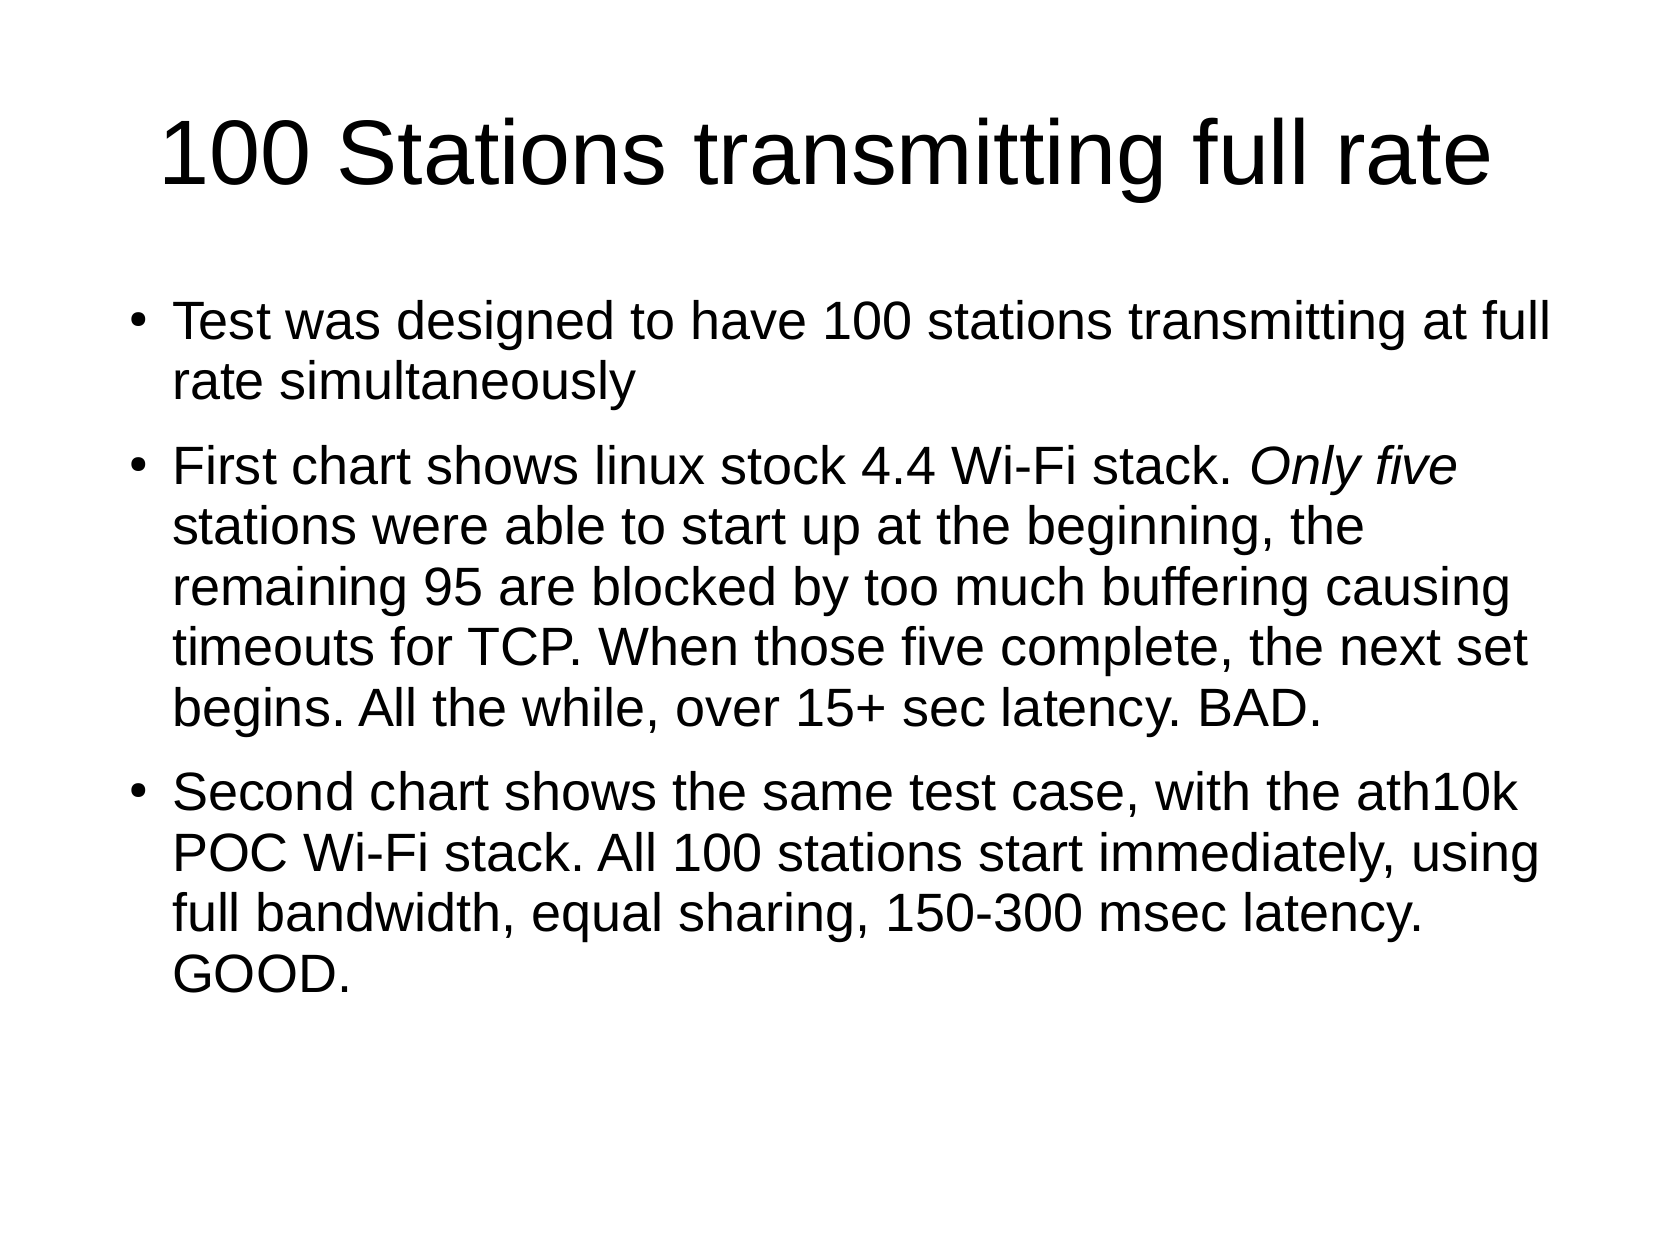

# 100 Stations transmitting full rate
Test was designed to have 100 stations transmitting at full rate simultaneously
First chart shows linux stock 4.4 Wi-Fi stack. Only five stations were able to start up at the beginning, the remaining 95 are blocked by too much buffering causing timeouts for TCP. When those five complete, the next set begins. All the while, over 15+ sec latency. BAD.
Second chart shows the same test case, with the ath10k POC Wi-Fi stack. All 100 stations start immediately, using full bandwidth, equal sharing, 150-300 msec latency. GOOD.